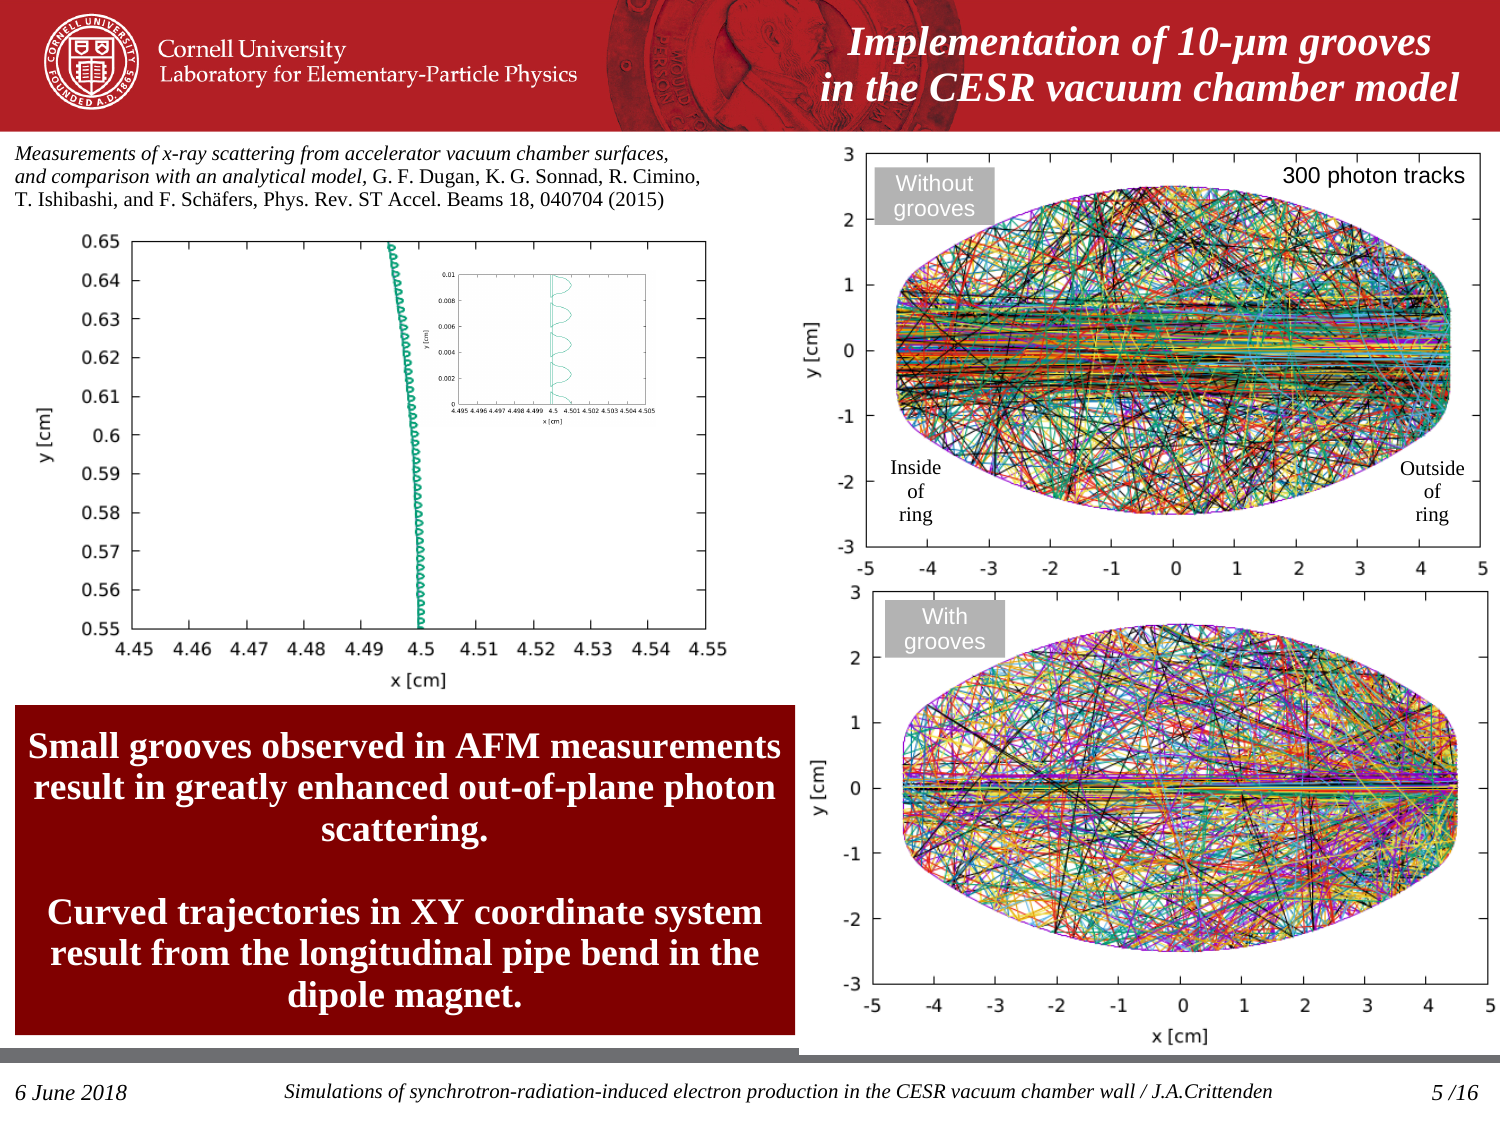

# Implementation of 10-μm grooves in the CESR vacuum chamber model
Measurements of x-ray scattering from accelerator vacuum chamber surfaces,
and comparison with an analytical model, G. F. Dugan, K. G. Sonnad, R. Cimino,
T. Ishibashi, and F. Schäfers, Phys. Rev. ST Accel. Beams 18, 040704 (2015)
300 photon tracks
Without grooves
Inside
of
ring
Outside
of
ring
With grooves
Small grooves observed in AFM measurements result in greatly enhanced out-of-plane photon scattering.
Curved trajectories in XY coordinate system result from the longitudinal pipe bend in the dipole magnet.